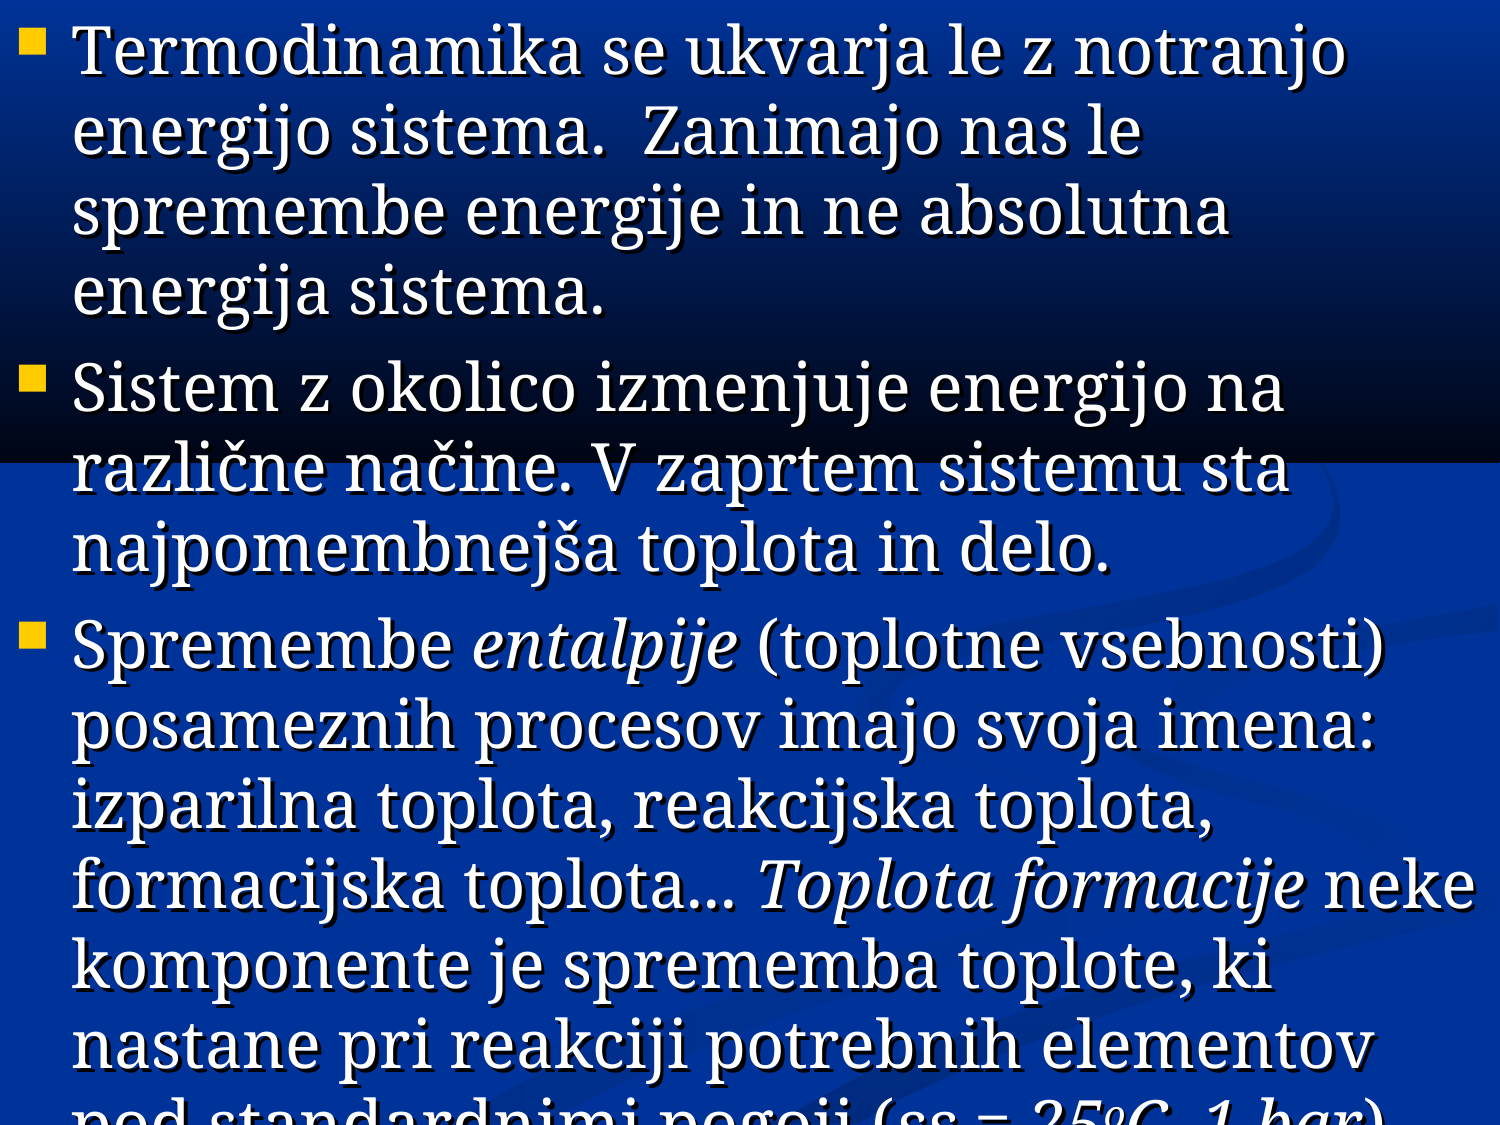

# Termodinamika se ukvarja le z notranjo energijo sistema. Zanimajo nas le spremembe energije in ne absolutna energija sistema.
Sistem z okolico izmenjuje energijo na različne načine. V zaprtem sistemu sta najpomembnejša toplota in delo.
Spremembe entalpije (toplotne vsebnosti) posameznih procesov imajo svoja imena: izparilna toplota, reakcijska toplota, formacijska toplota... Toplota formacije neke komponente je sprememba toplote, ki nastane pri reakciji potrebnih elementov pod standardnimi pogoji (ss = 25oC, 1 bar).
H0f = 0 za elemente